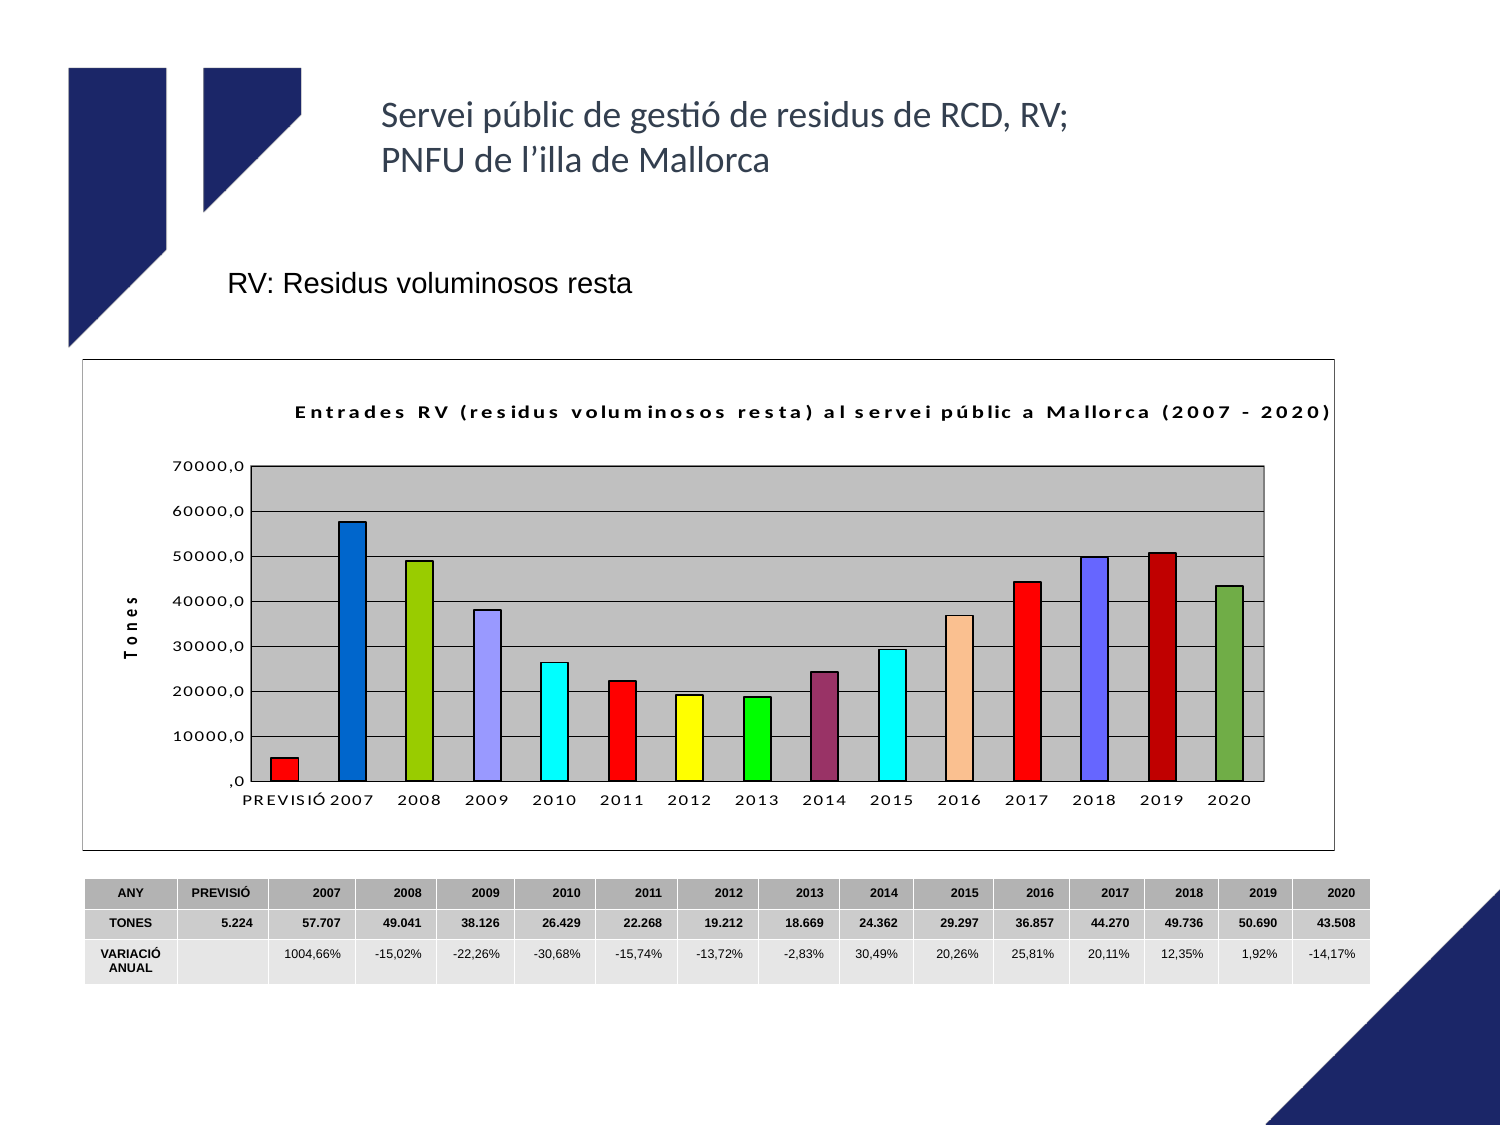

# Servei públic de gestió de residus de RCD, RV; PNFU de l’illa de Mallorca
RV: Residus voluminosos resta
| ANY | PREVISIÓ | 2007 | 2008 | 2009 | 2010 | 2011 | 2012 | 2013 | 2014 | 2015 | 2016 | 2017 | 2018 | 2019 | 2020 |
| --- | --- | --- | --- | --- | --- | --- | --- | --- | --- | --- | --- | --- | --- | --- | --- |
| TONES | 5.224 | 57.707 | 49.041 | 38.126 | 26.429 | 22.268 | 19.212 | 18.669 | 24.362 | 29.297 | 36.857 | 44.270 | 49.736 | 50.690 | 43.508 |
| VARIACIÓ ANUAL | | 1004,66% | -15,02% | -22,26% | -30,68% | -15,74% | -13,72% | -2,83% | 30,49% | 20,26% | 25,81% | 20,11% | 12,35% | 1,92% | -14,17% |